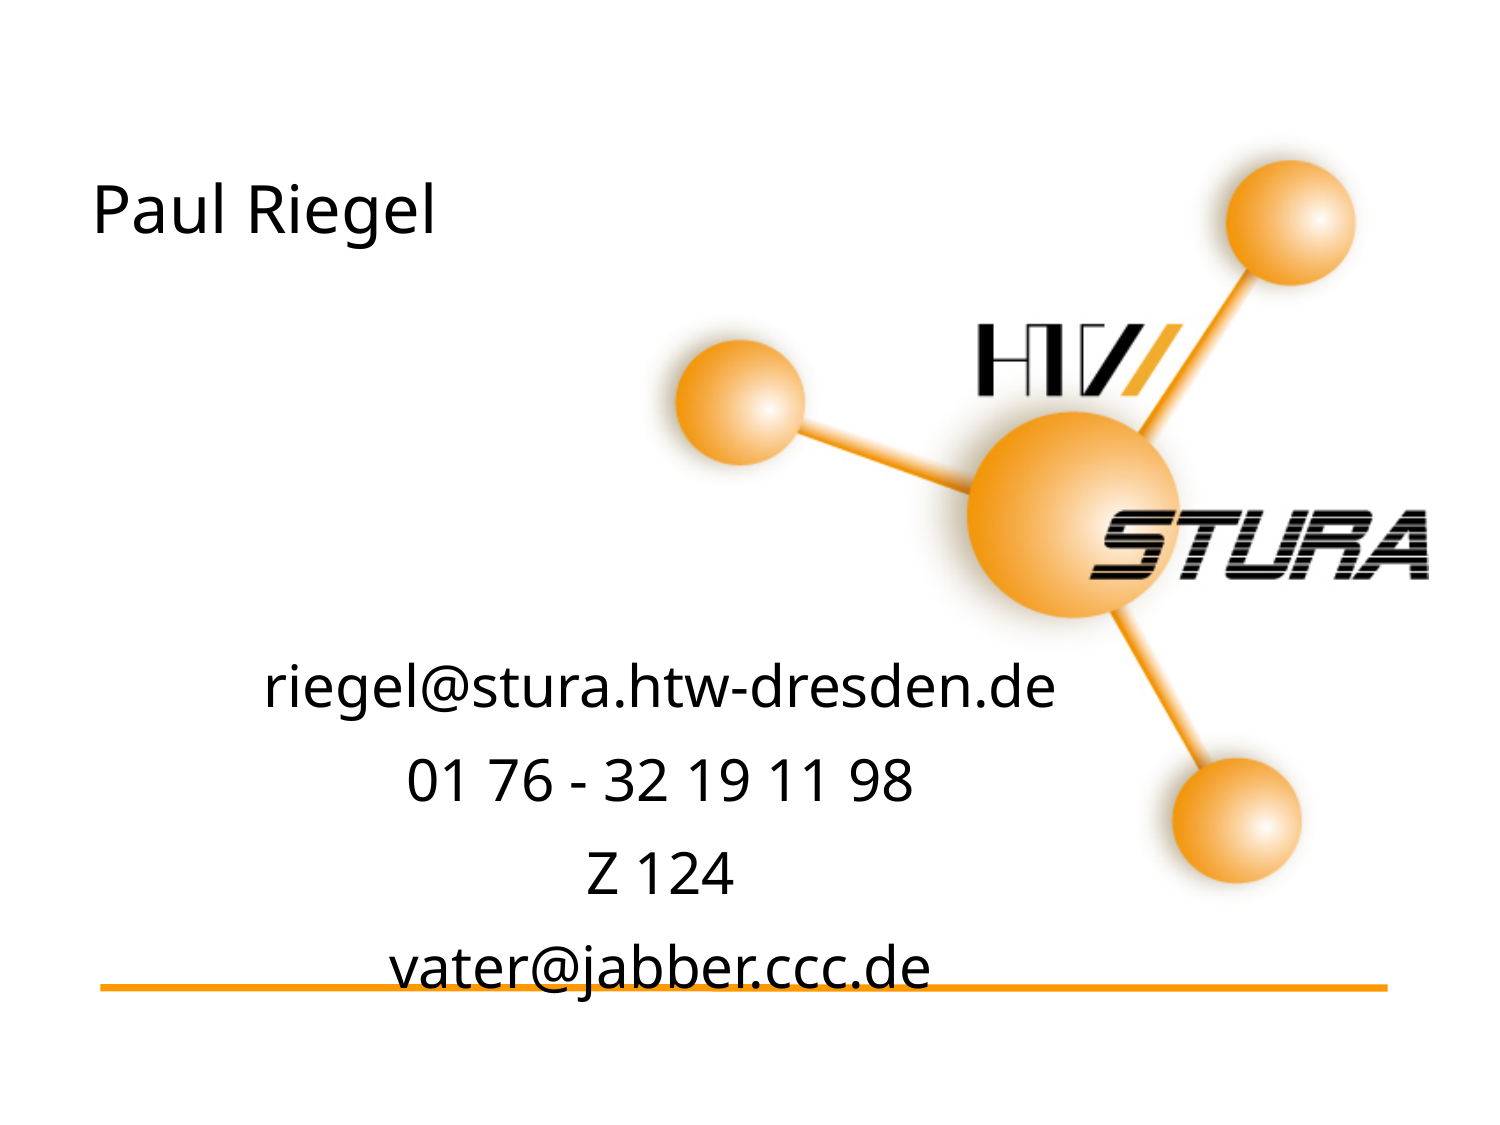

Paul Riegel
# riegel@stura.htw-dresden.de
01 76 - 32 19 11 98
Z 124
vater@jabber.ccc.de